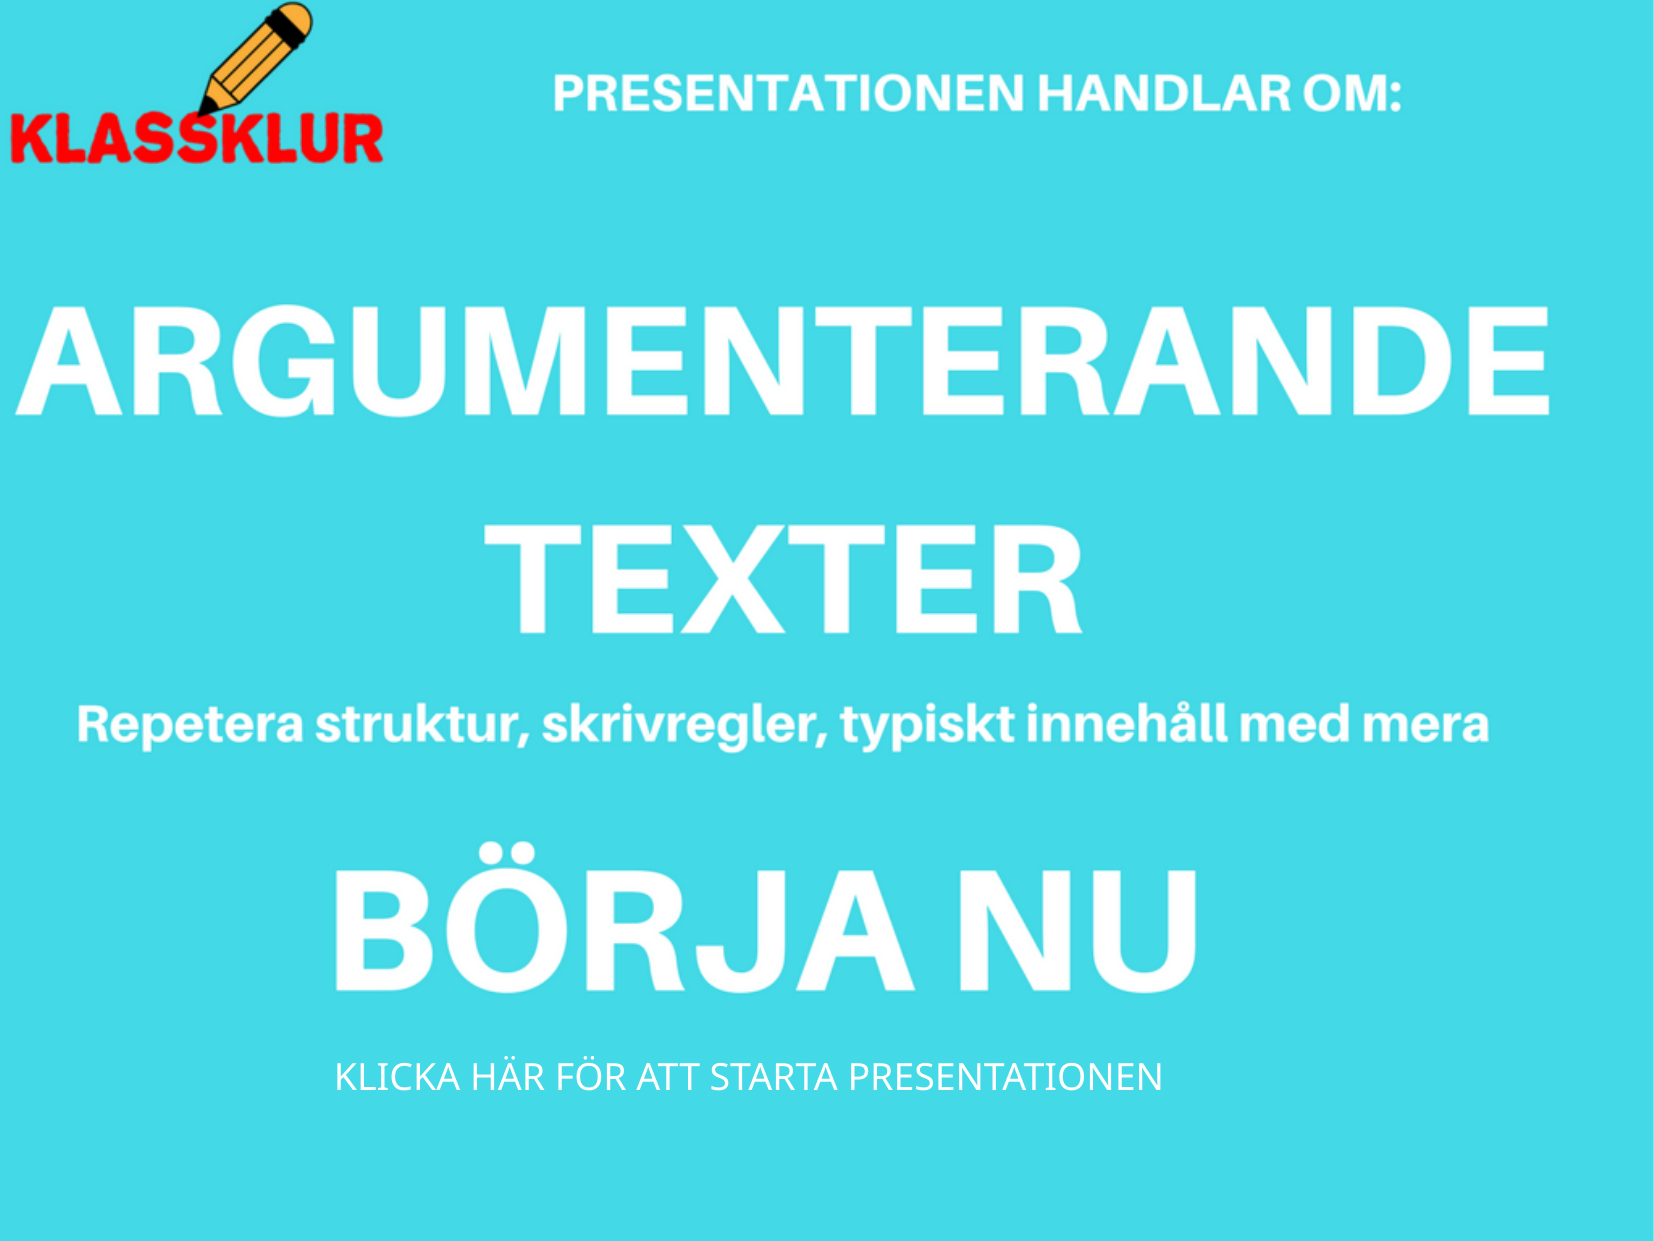

#
KLICKA HÄR FÖR ATT STARTA PRESENTATIONEN